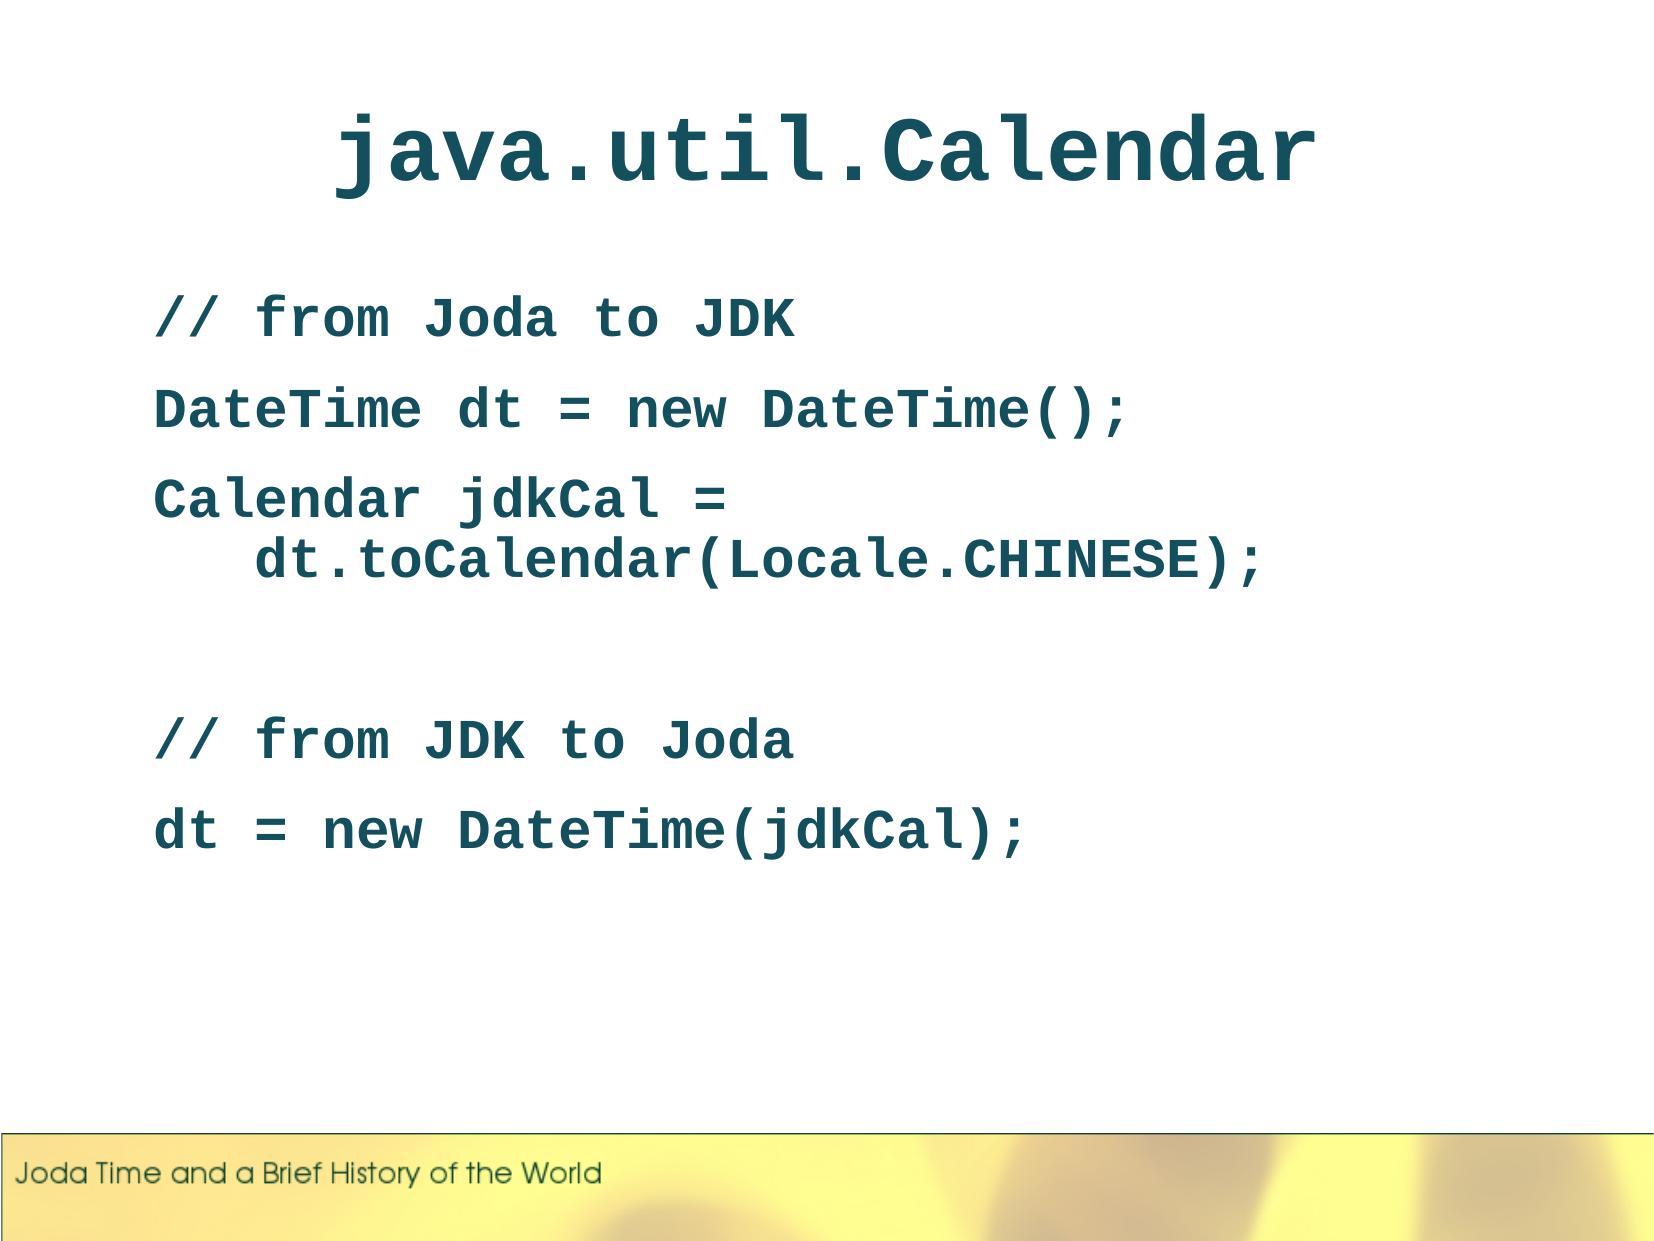

# java.util.Calendar
// from Joda to JDK
DateTime dt = new DateTime();
Calendar jdkCal =
   dt.toCalendar(Locale.CHINESE);
// from JDK to Joda
dt = new DateTime(jdkCal);